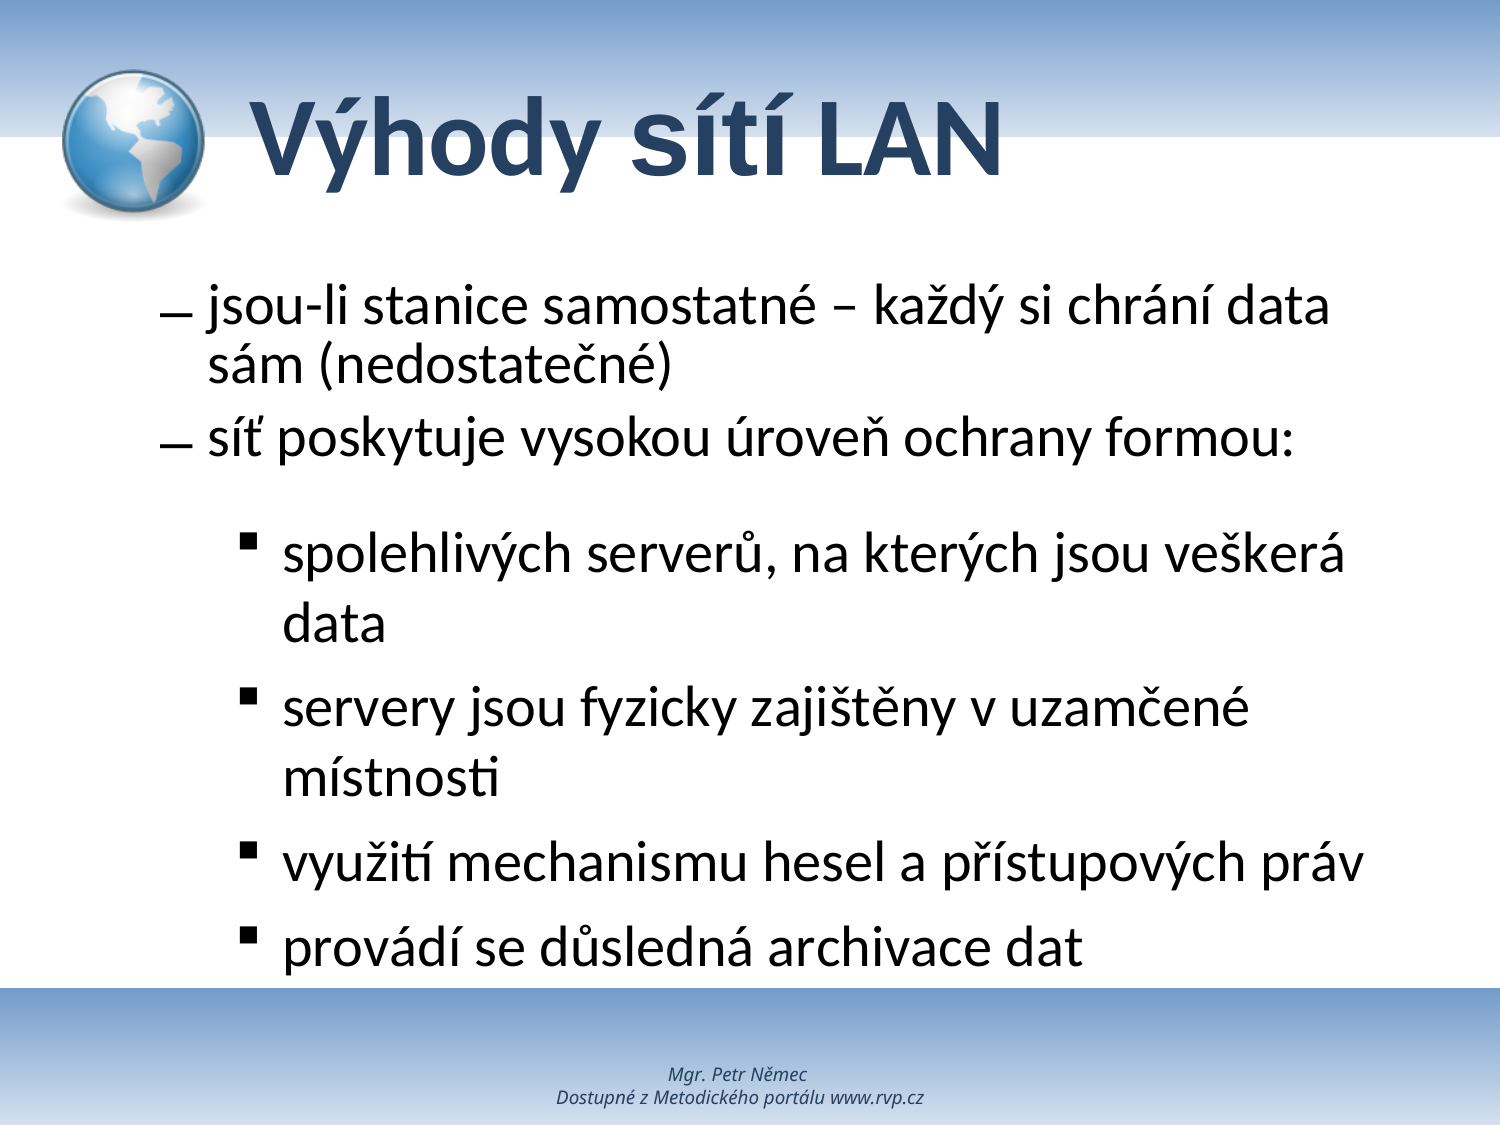

Výhody sítí LAN
# jsou-li stanice samostatné – každý si chrání data sám (nedostatečné)
síť poskytuje vysokou úroveň ochrany formou:
spolehlivých serverů, na kterých jsou veškerá data
servery jsou fyzicky zajištěny v uzamčené místnosti
využití mechanismu hesel a přístupových práv
provádí se důsledná archivace dat